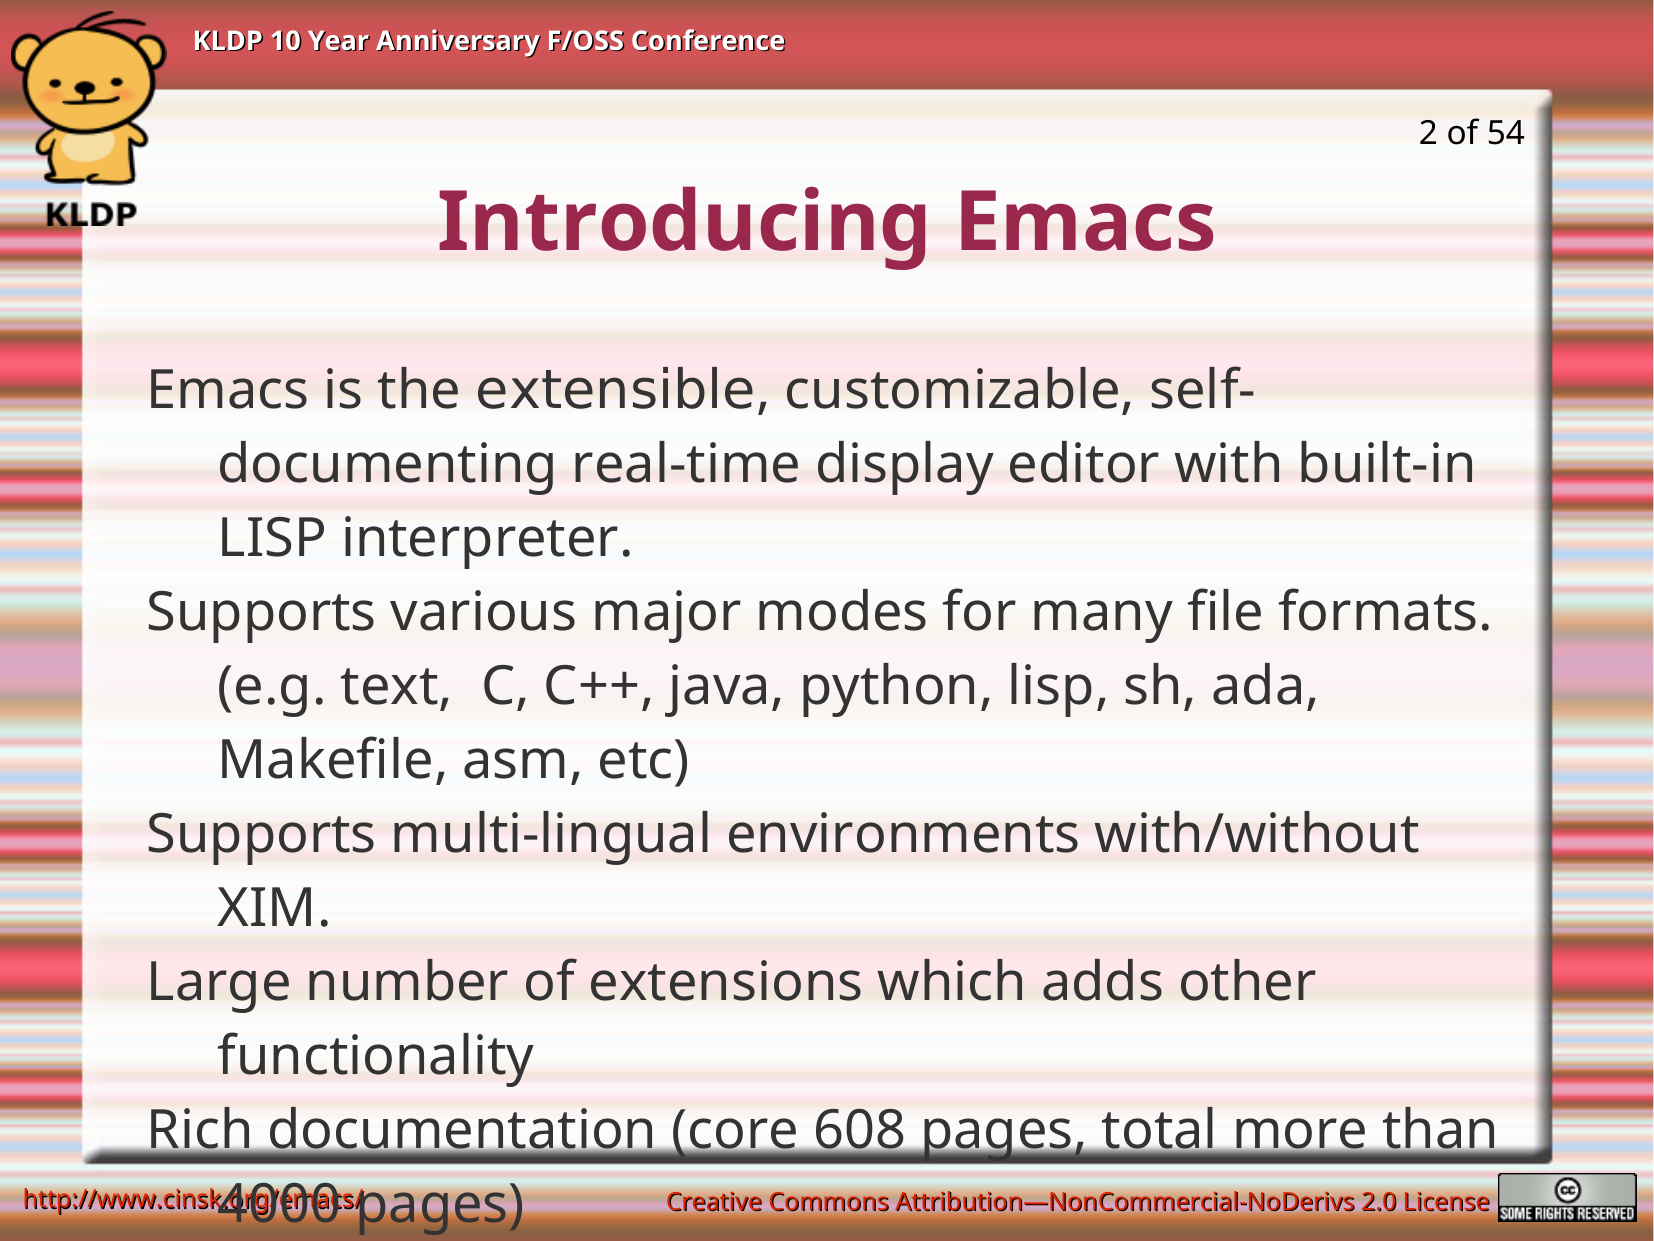

# Introducing Emacs
Emacs is the extensible, customizable, self-documenting real-time display editor with built-in LISP interpreter.
Supports various major modes for many file formats. (e.g. text, C, C++, java, python, lisp, sh, ada, Makefile, asm, etc)
Supports multi-lingual environments with/without XIM.
Large number of extensions which adds other functionality
Rich documentation (core 608 pages, total more than 4000 pages)